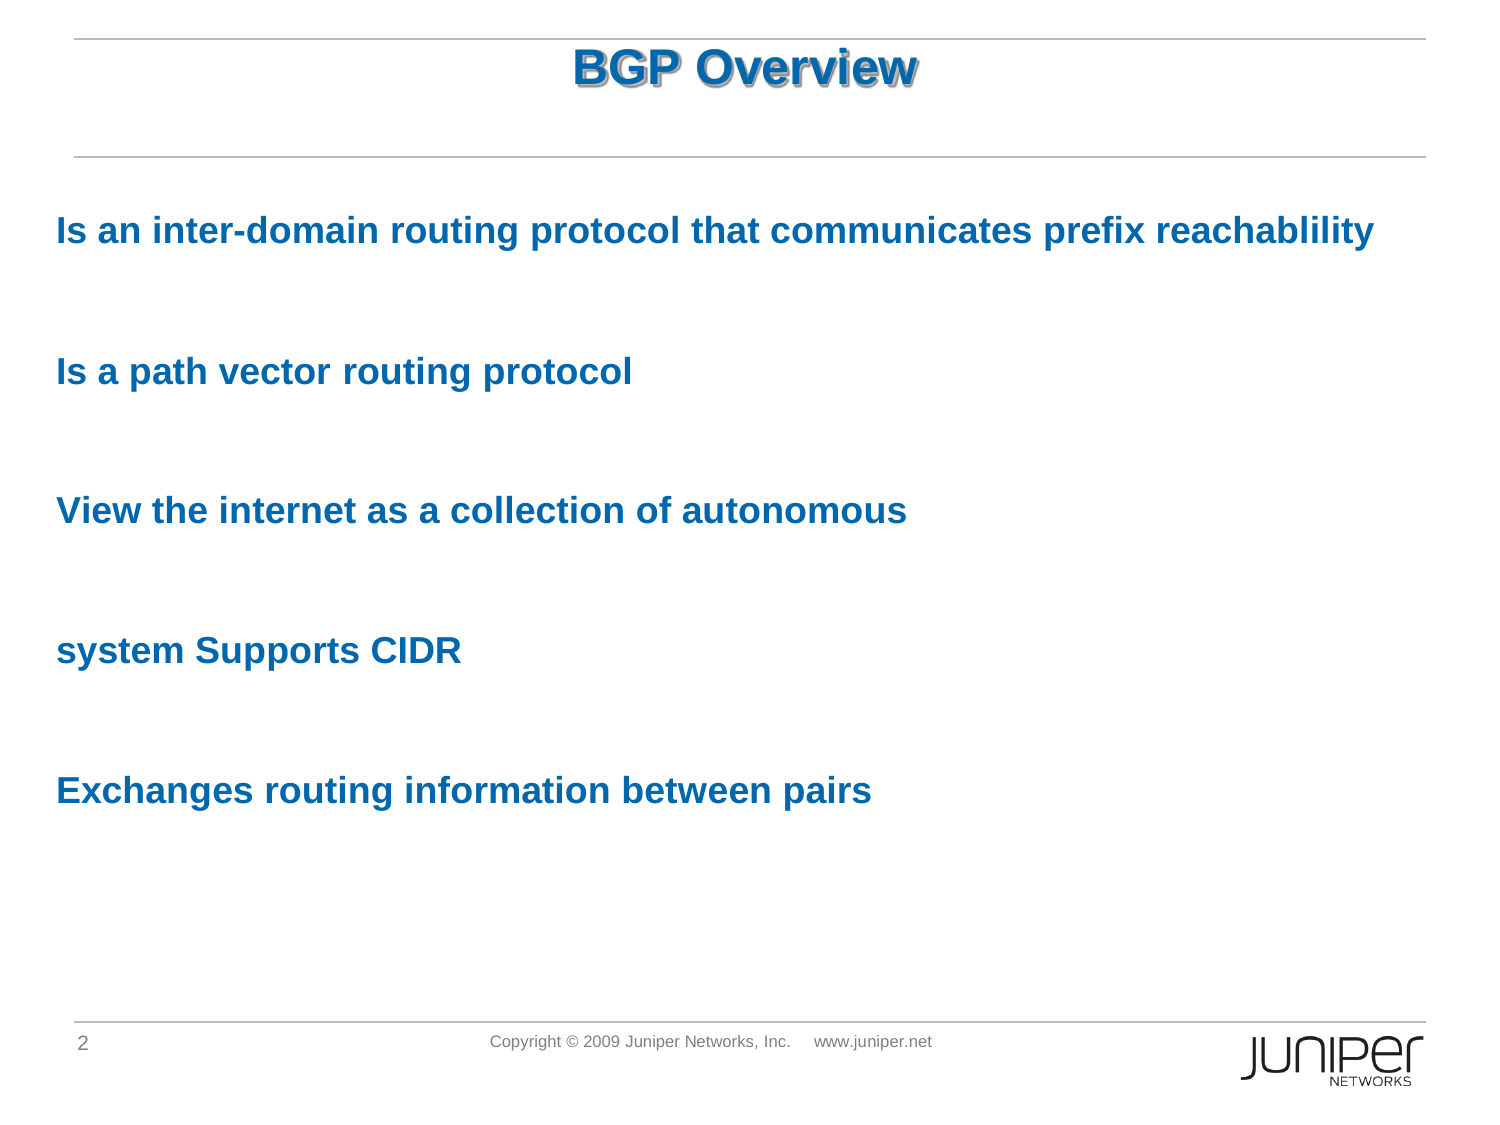

# BGP Overview
Is an inter-domain routing protocol that communicates prefix reachablility
Is a path vector routing protocol
View the internet as a collection of autonomous system Supports CIDR
Exchanges routing information between pairs
Copyright © 2009 Juniper Networks, Inc.	www.juniper.net